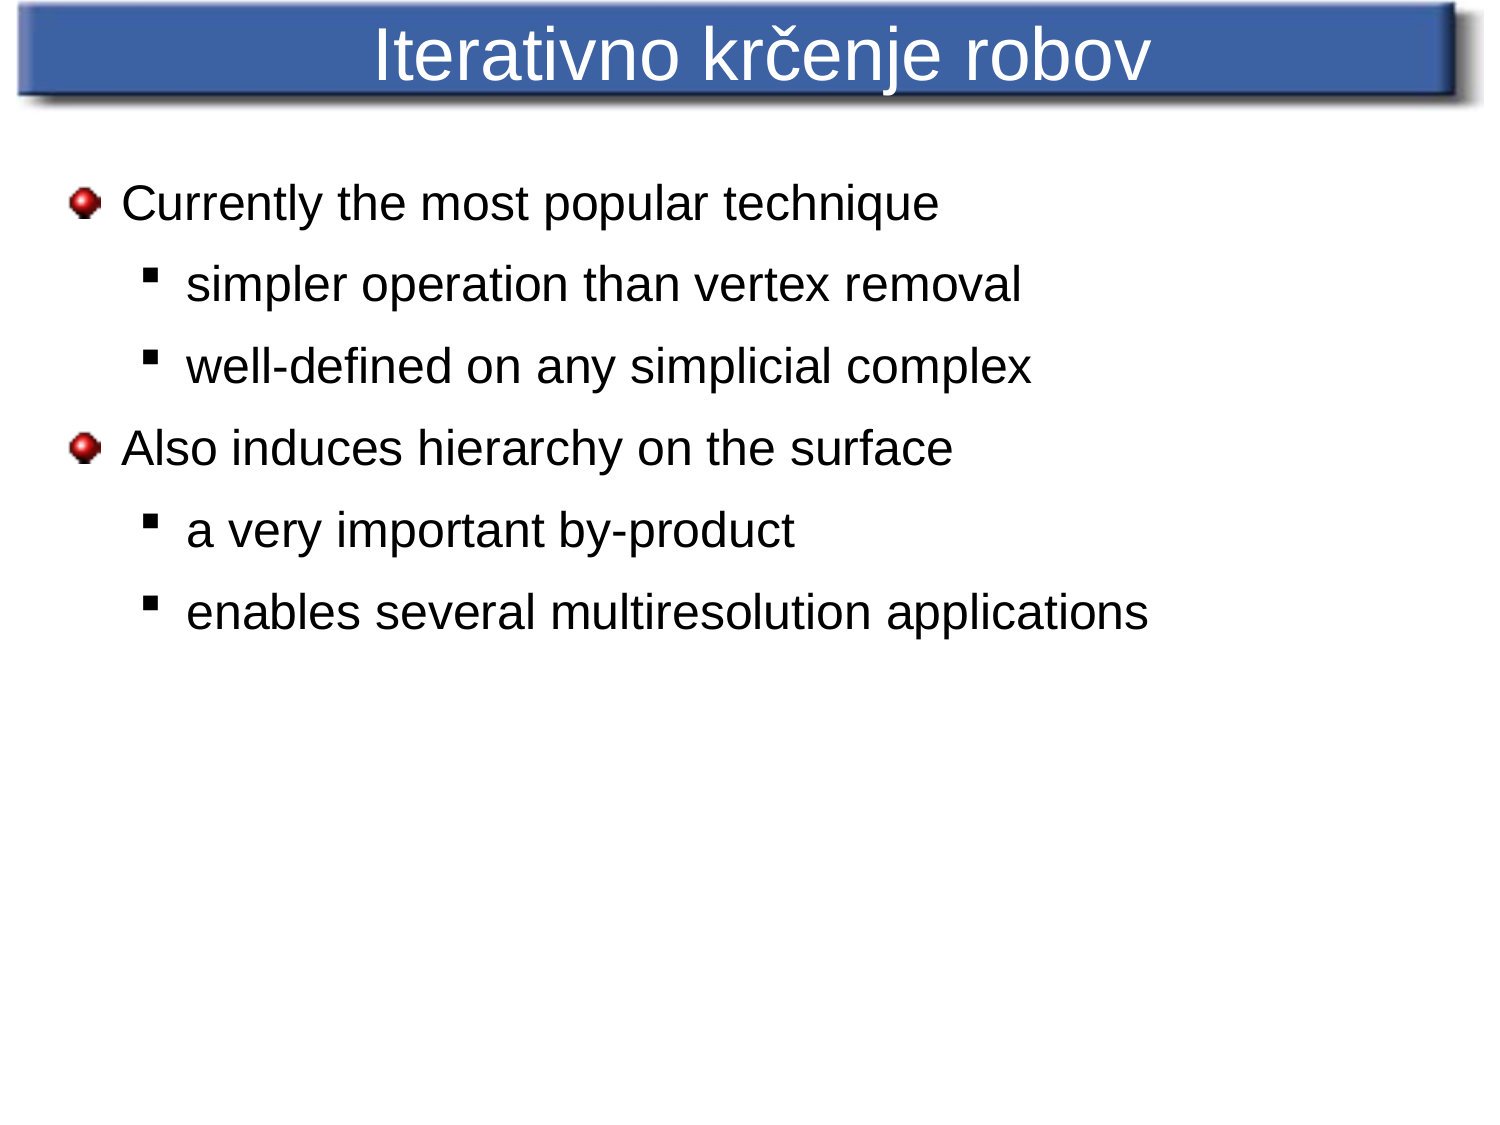

# Iterativno krčenje robov
Currently the most popular technique
simpler operation than vertex removal
well-defined on any simplicial complex
Also induces hierarchy on the surface
a very important by-product
enables several multiresolution applications